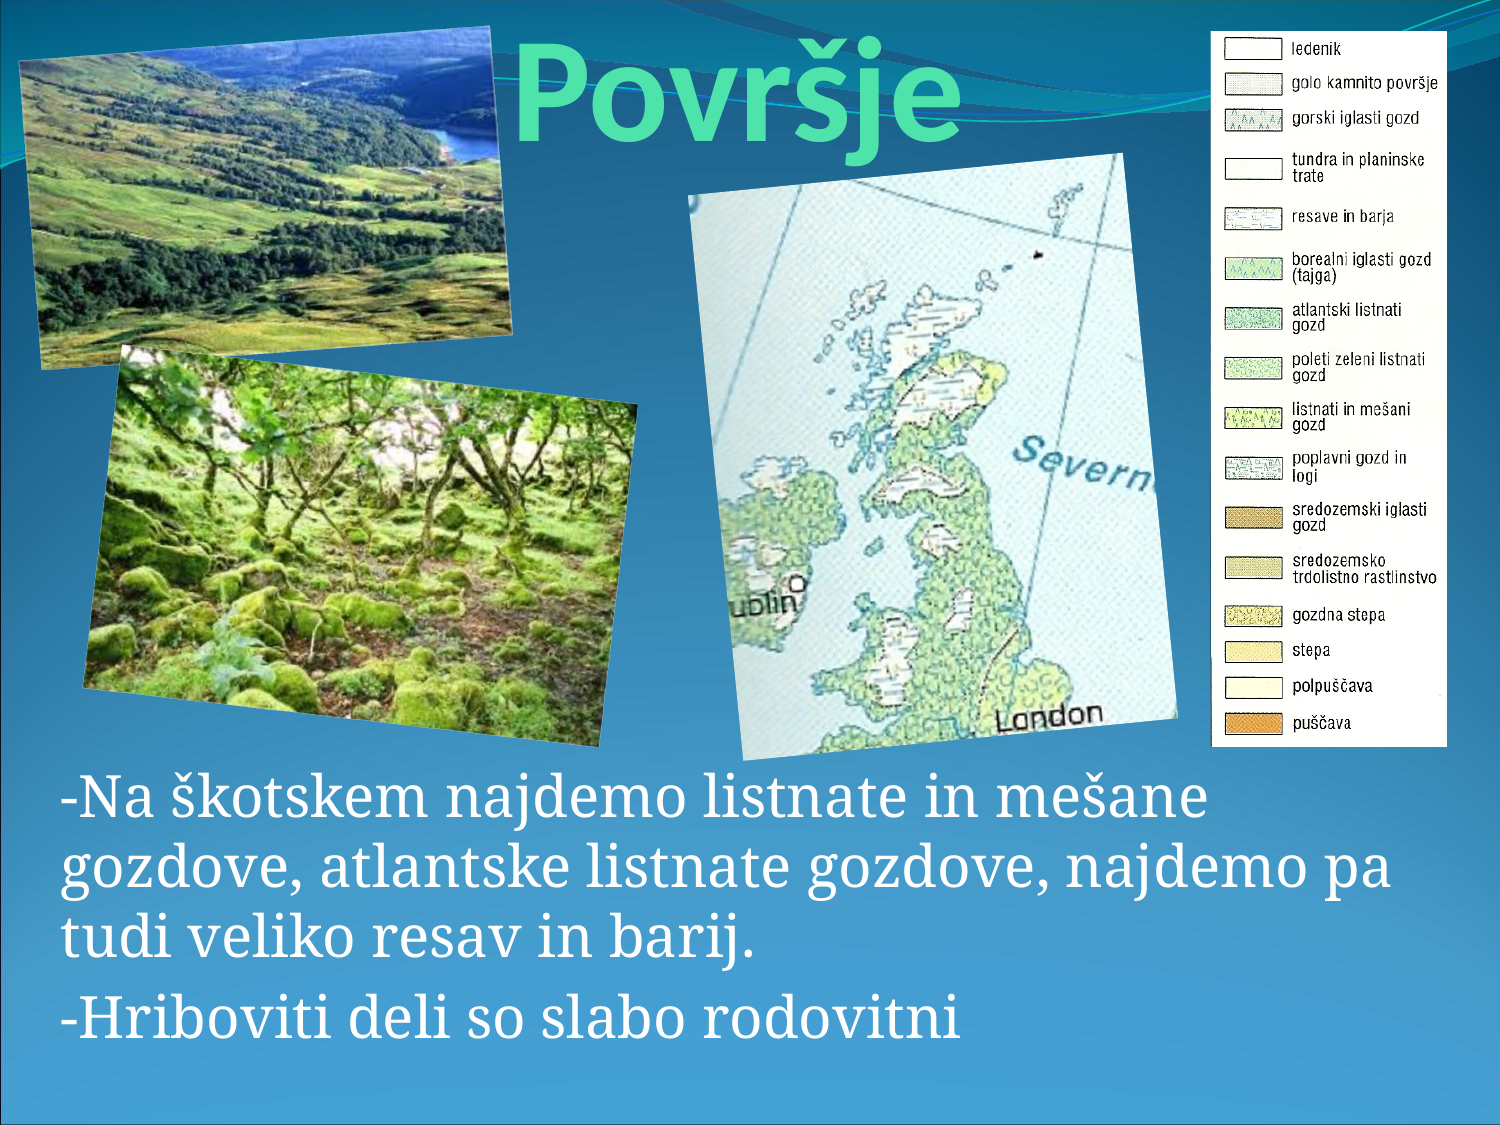

# Površje
-Na škotskem najdemo listnate in mešane gozdove, atlantske listnate gozdove, najdemo pa tudi veliko resav in barij.
-Hriboviti deli so slabo rodovitni